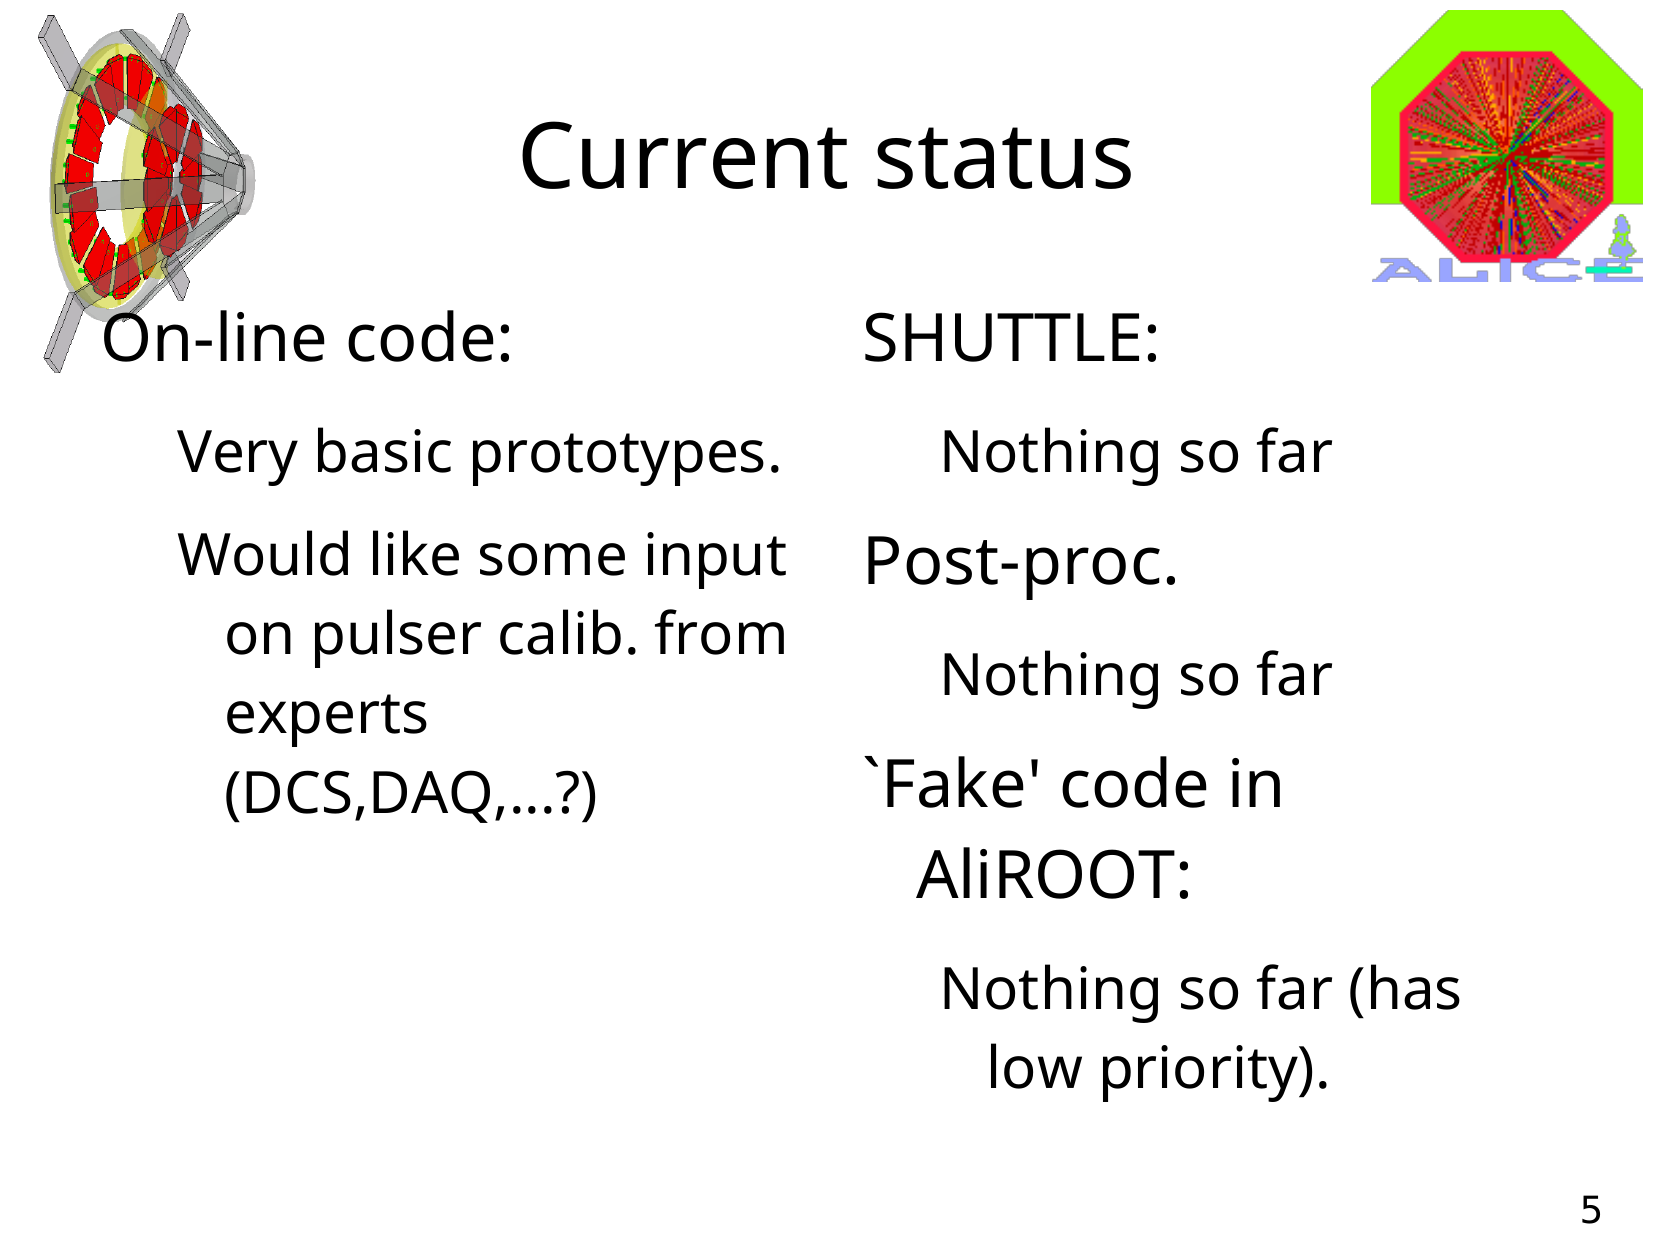

# Current status
On-line code:
Very basic prototypes.
Would like some input on pulser calib. from experts (DCS,DAQ,...?)
SHUTTLE:
Nothing so far
Post-proc.
Nothing so far
`Fake' code in AliROOT:
Nothing so far (has low priority).